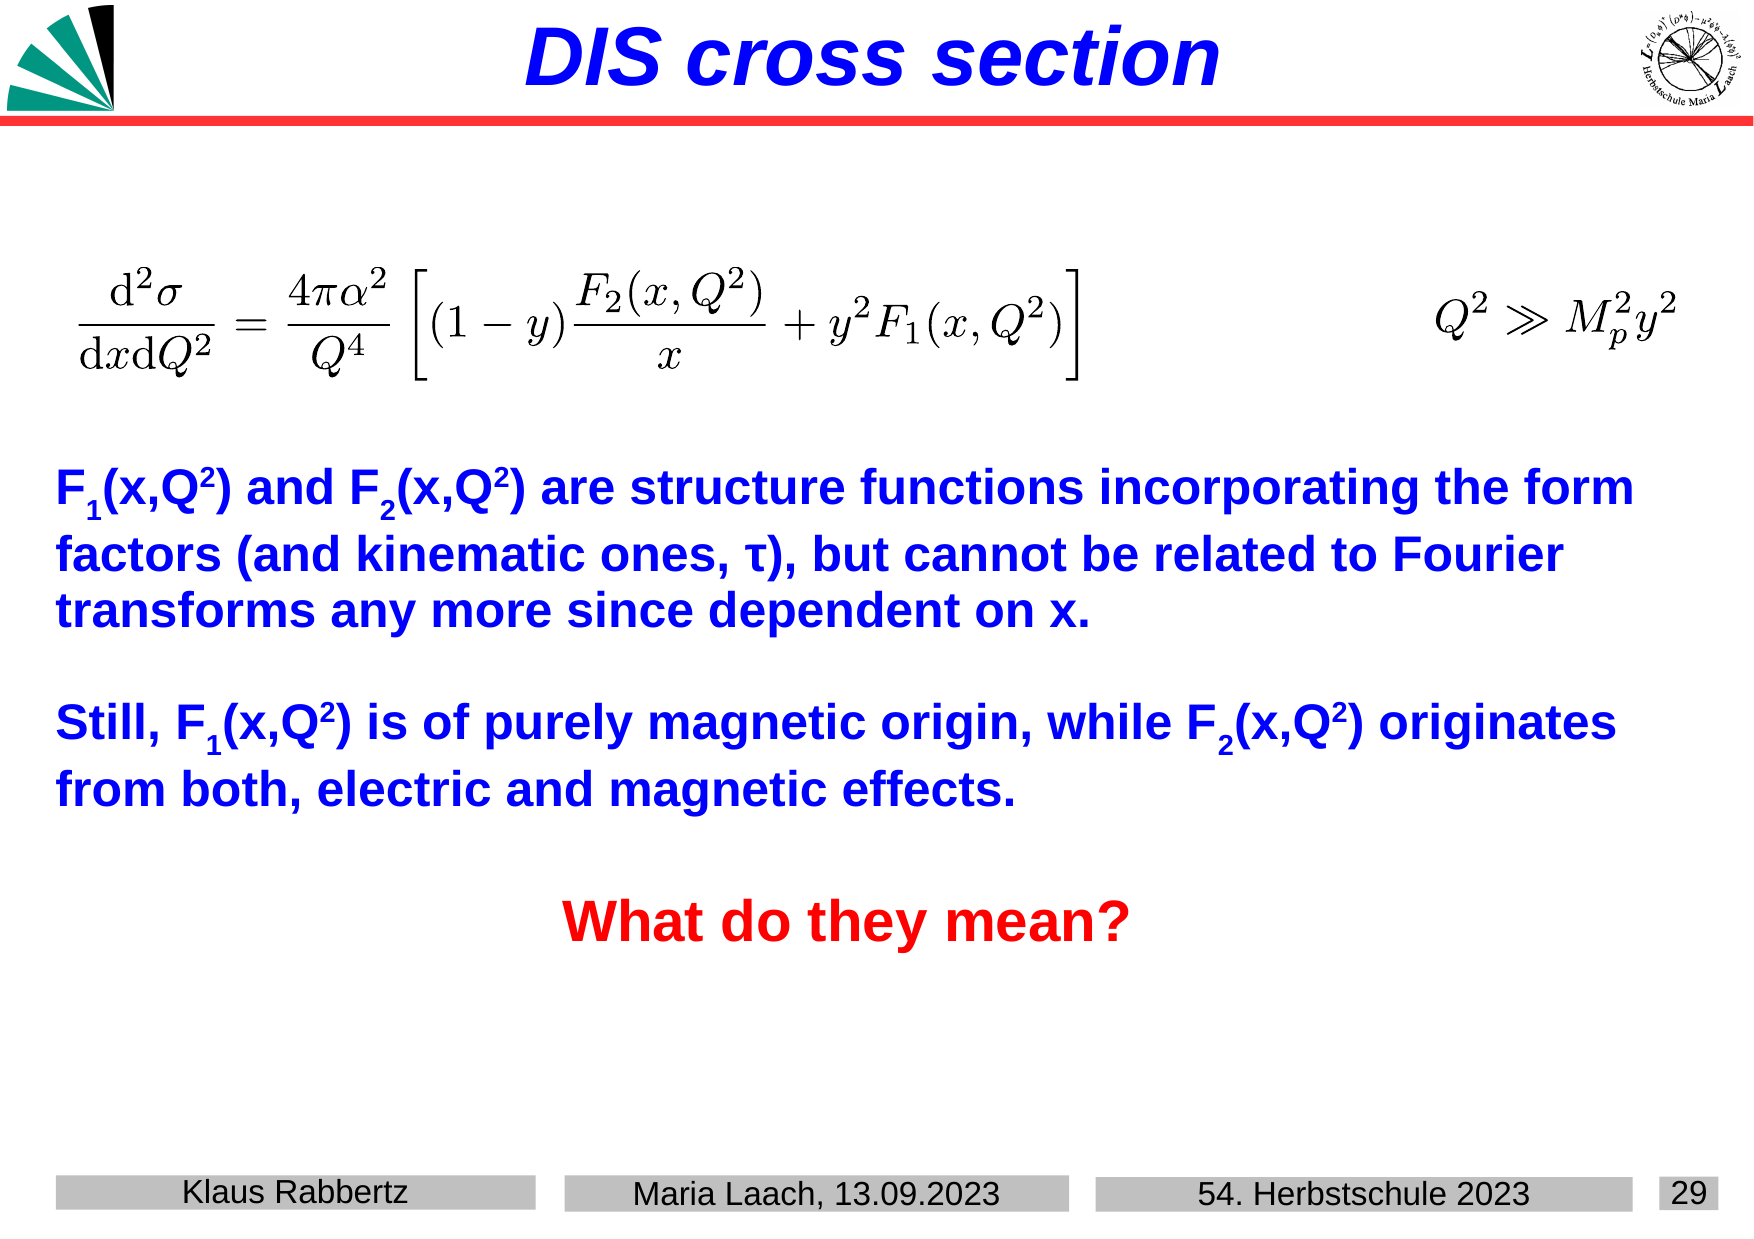

# DIS cross section
F1(x,Q2) and F2(x,Q2) are structure functions incorporating the form factors (and kinematic ones, τ), but cannot be related to Fourier transforms any more since dependent on x.
Still, F1(x,Q2) is of purely magnetic origin, while F2(x,Q2) originates from both, electric and magnetic effects.
What do they mean?